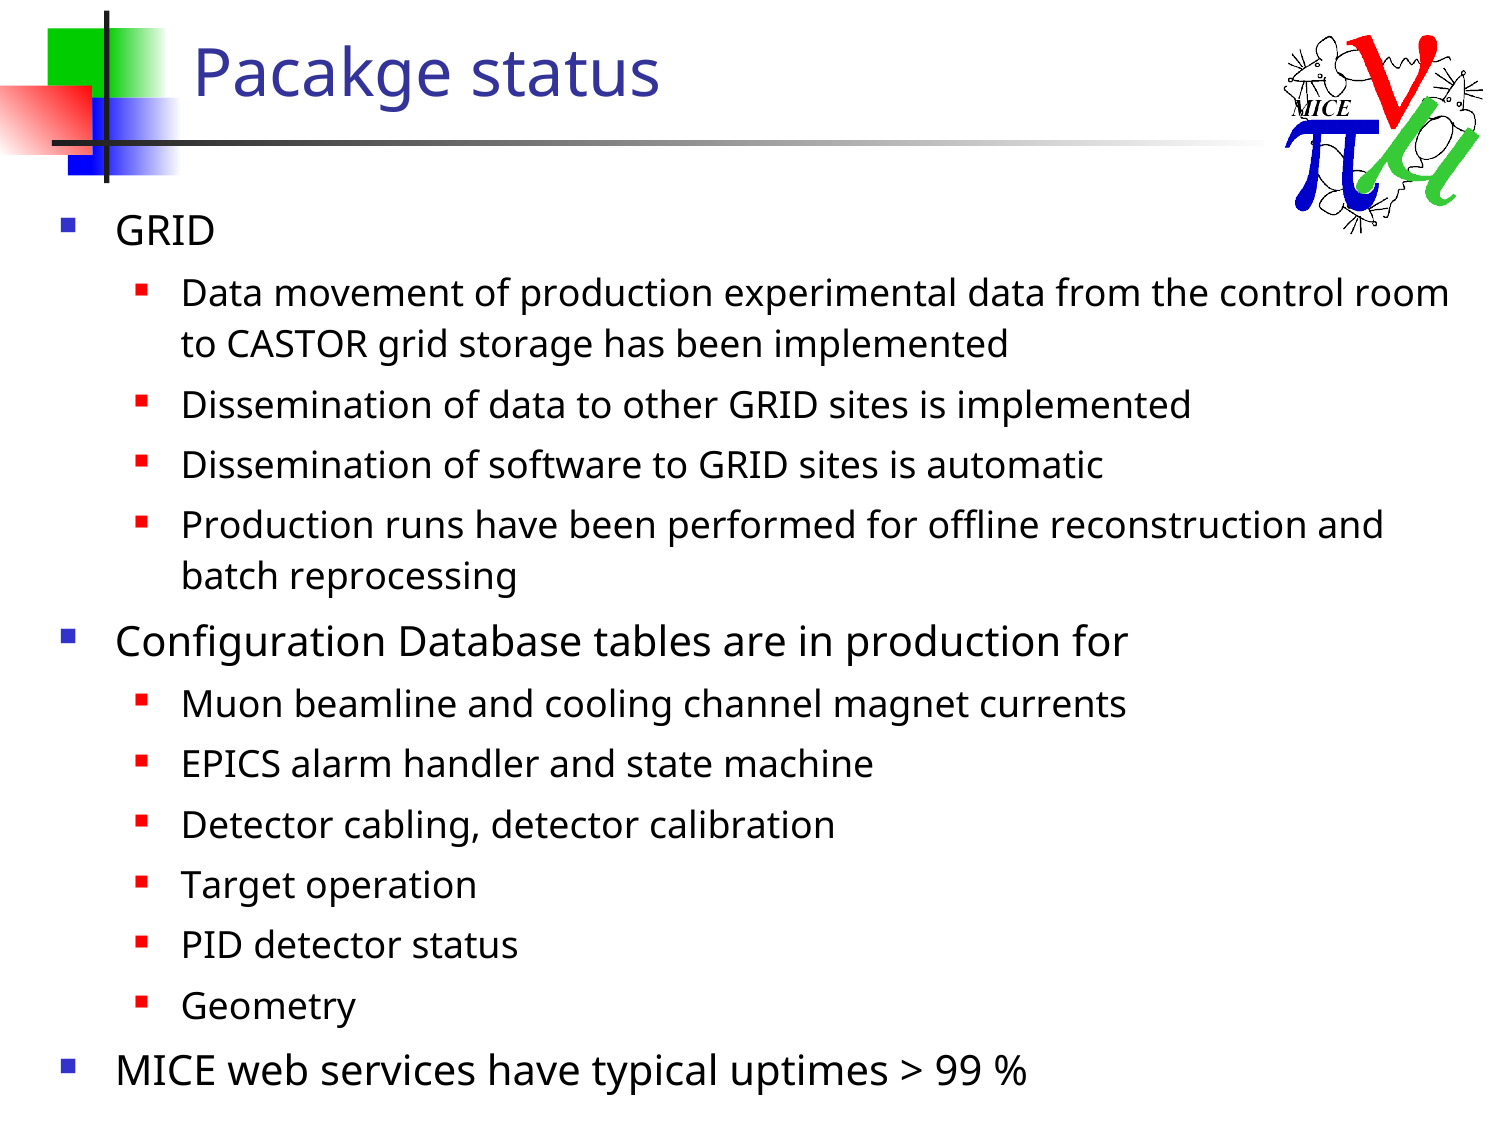

# Pacakge status
GRID
Data movement of production experimental data from the control room to CASTOR grid storage has been implemented
Dissemination of data to other GRID sites is implemented
Dissemination of software to GRID sites is automatic
Production runs have been performed for offline reconstruction and batch reprocessing
Configuration Database tables are in production for
Muon beamline and cooling channel magnet currents
EPICS alarm handler and state machine
Detector cabling, detector calibration
Target operation
PID detector status
Geometry
MICE web services have typical uptimes > 99 %